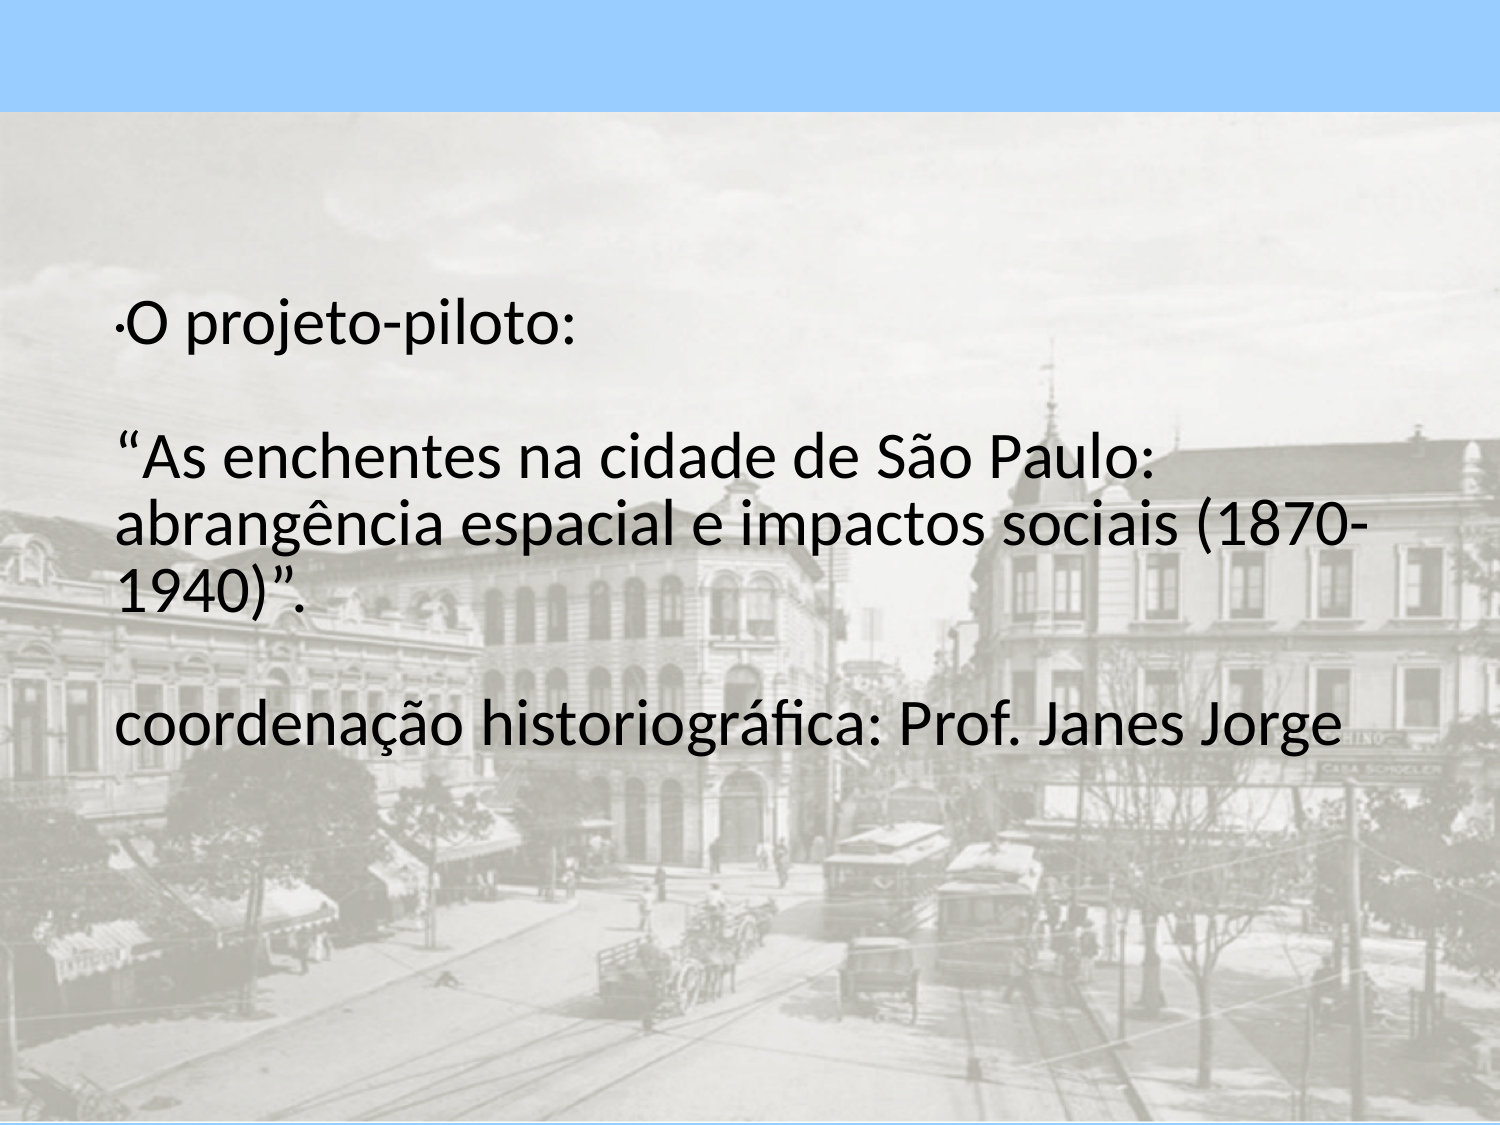

O projeto-piloto:
“As enchentes na cidade de São Paulo: abrangência espacial e impactos sociais (1870-1940)”.
coordenação historiográfica: Prof. Janes Jorge